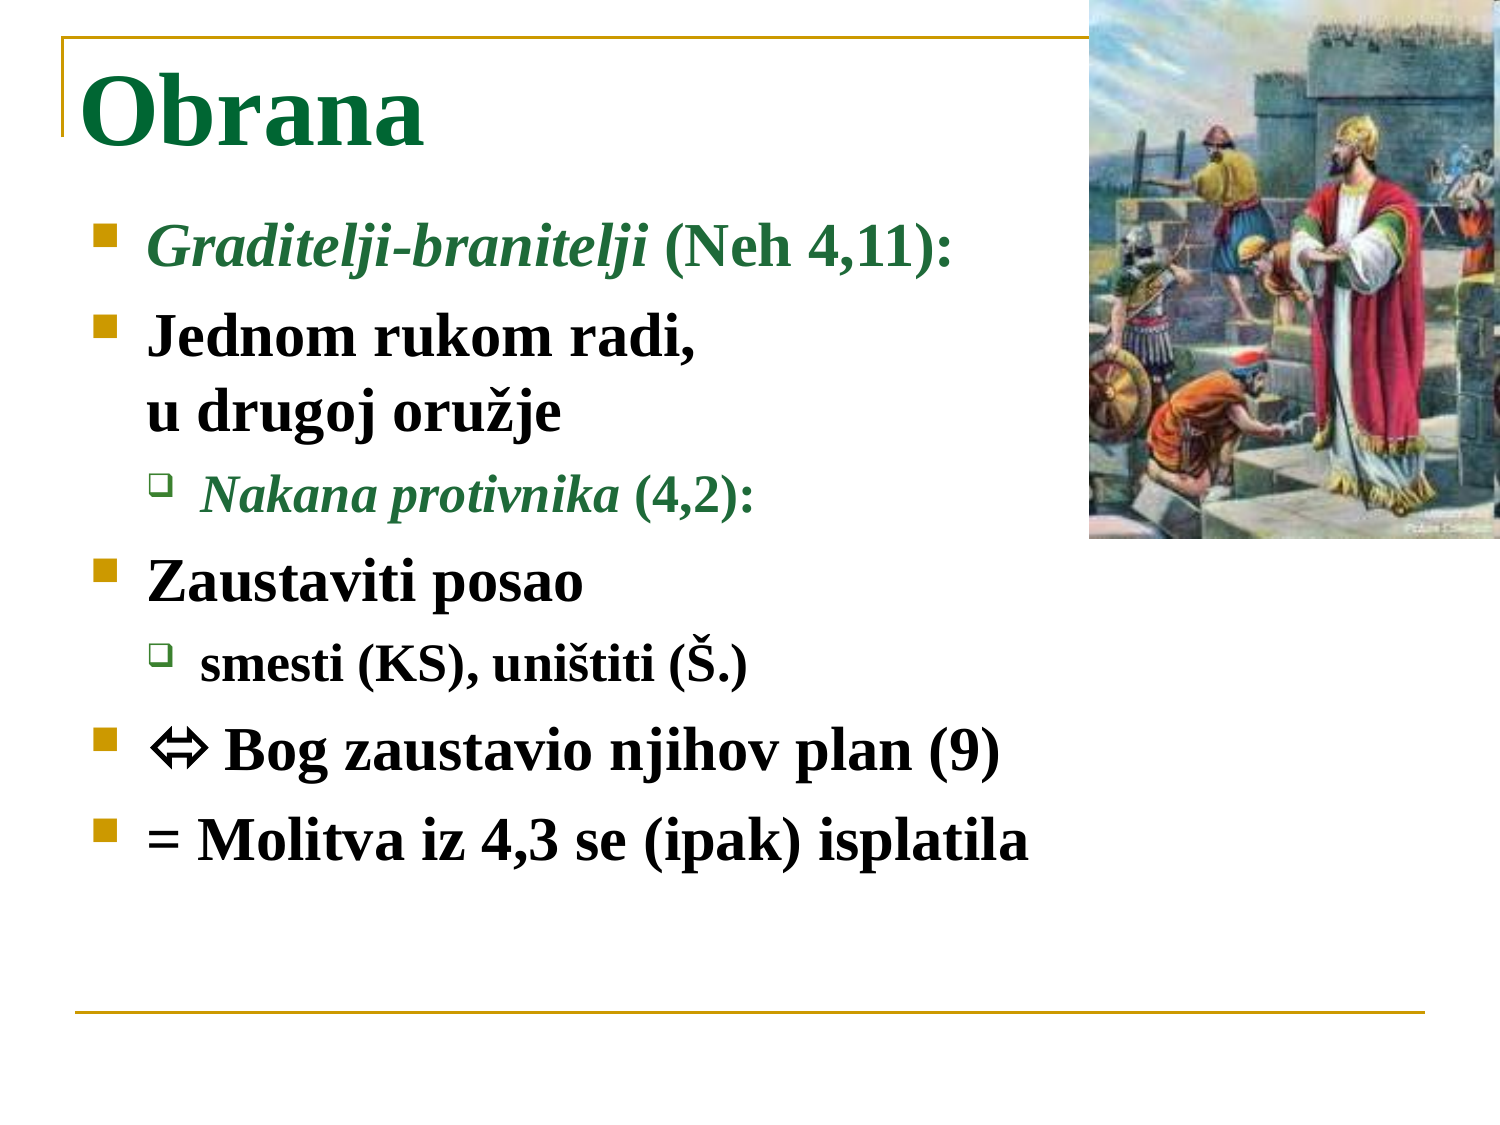

# Obrana
Graditelji-branitelji (Neh 4,11):
Jednom rukom radi,
u drugoj oružje
Nakana protivnika (4,2):
Zaustaviti posao
smesti (KS), uništiti (Š.)
 Bog zaustavio njihov plan (9)
= Molitva iz 4,3 se (ipak) isplatila